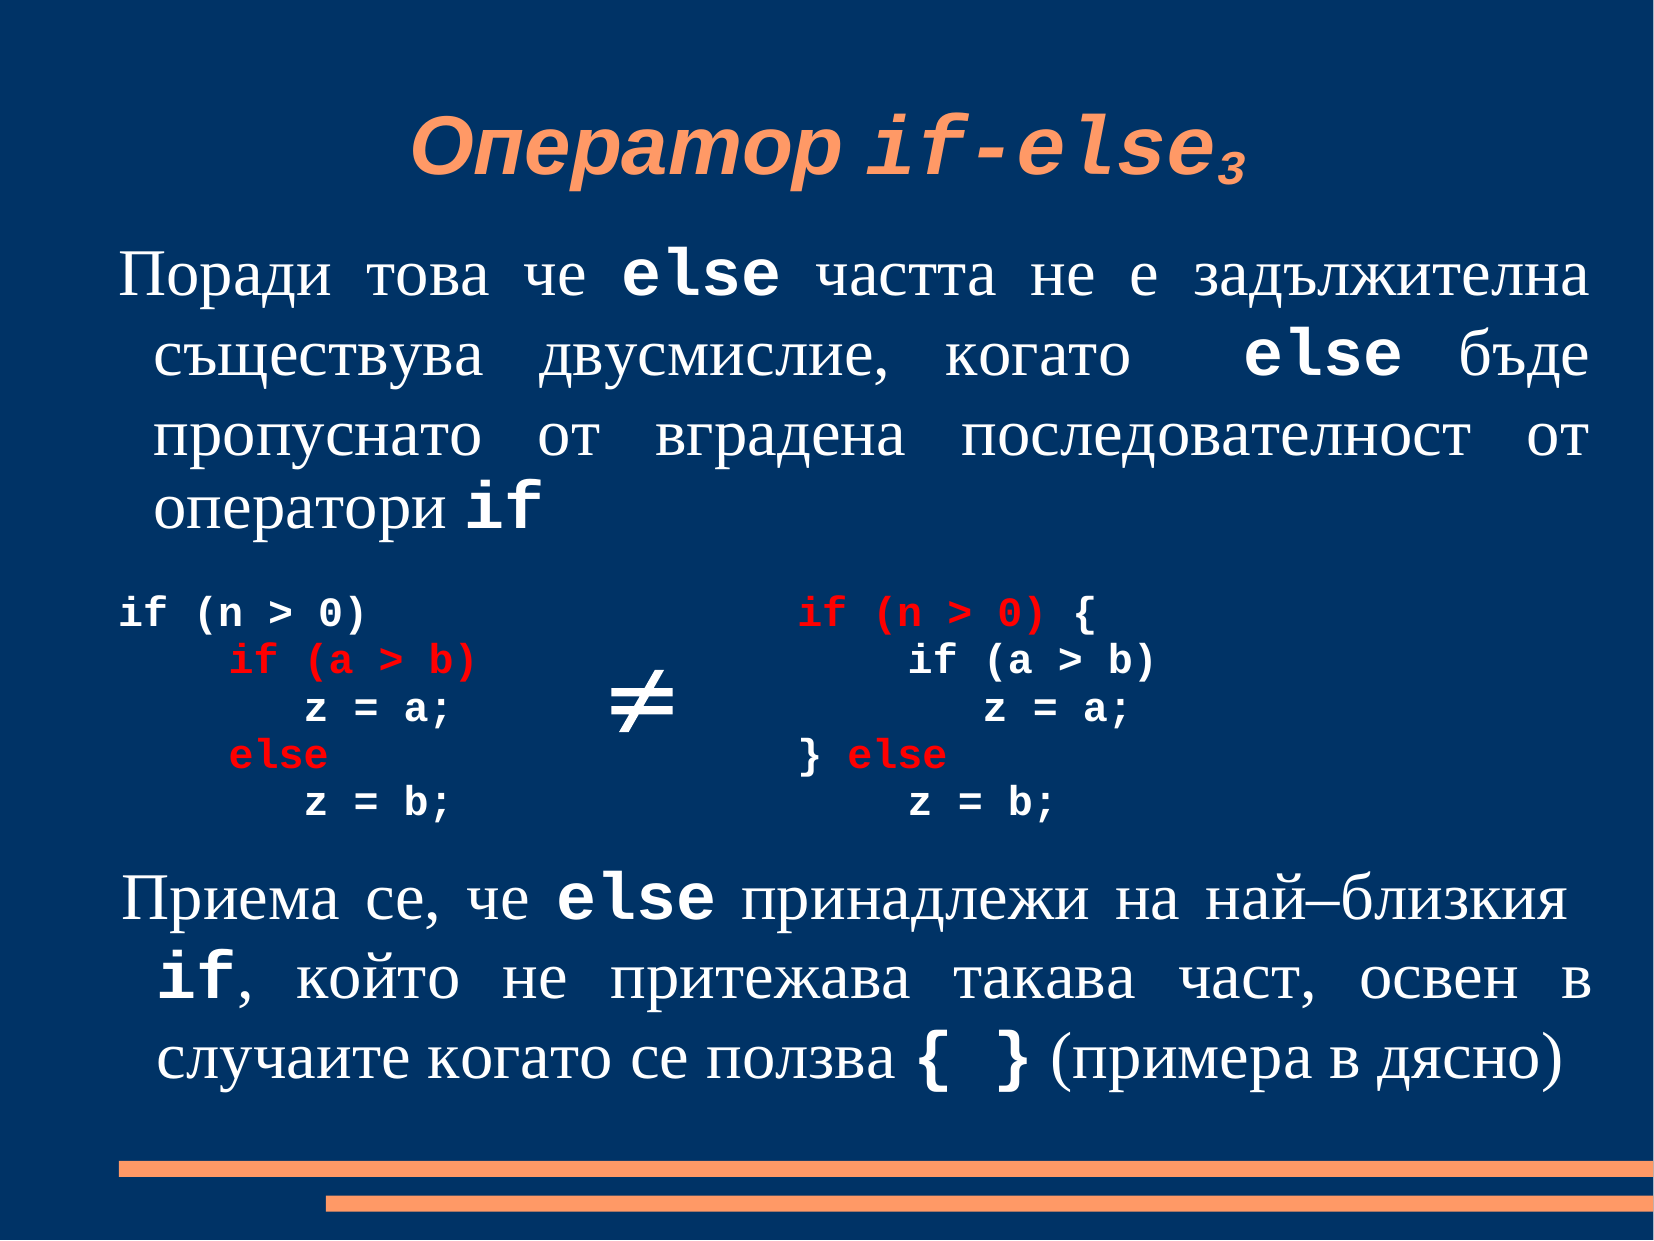

# Оператор if-else3
Поради това че else частта не е задължителна съществува двусмислие, когато else бъде пропуснато от вградена последователност от оператори if
if (n > 0)
	if (a > b)
		z = a;
	else
		z = b;
if (n > 0) {
	if (a > b)
		z = a;
} else
	z = b;

Приема се, че else принадлежи на най–близкия if, който не притежава такава част, освен в случаите когато се ползва { } (примера в дясно)